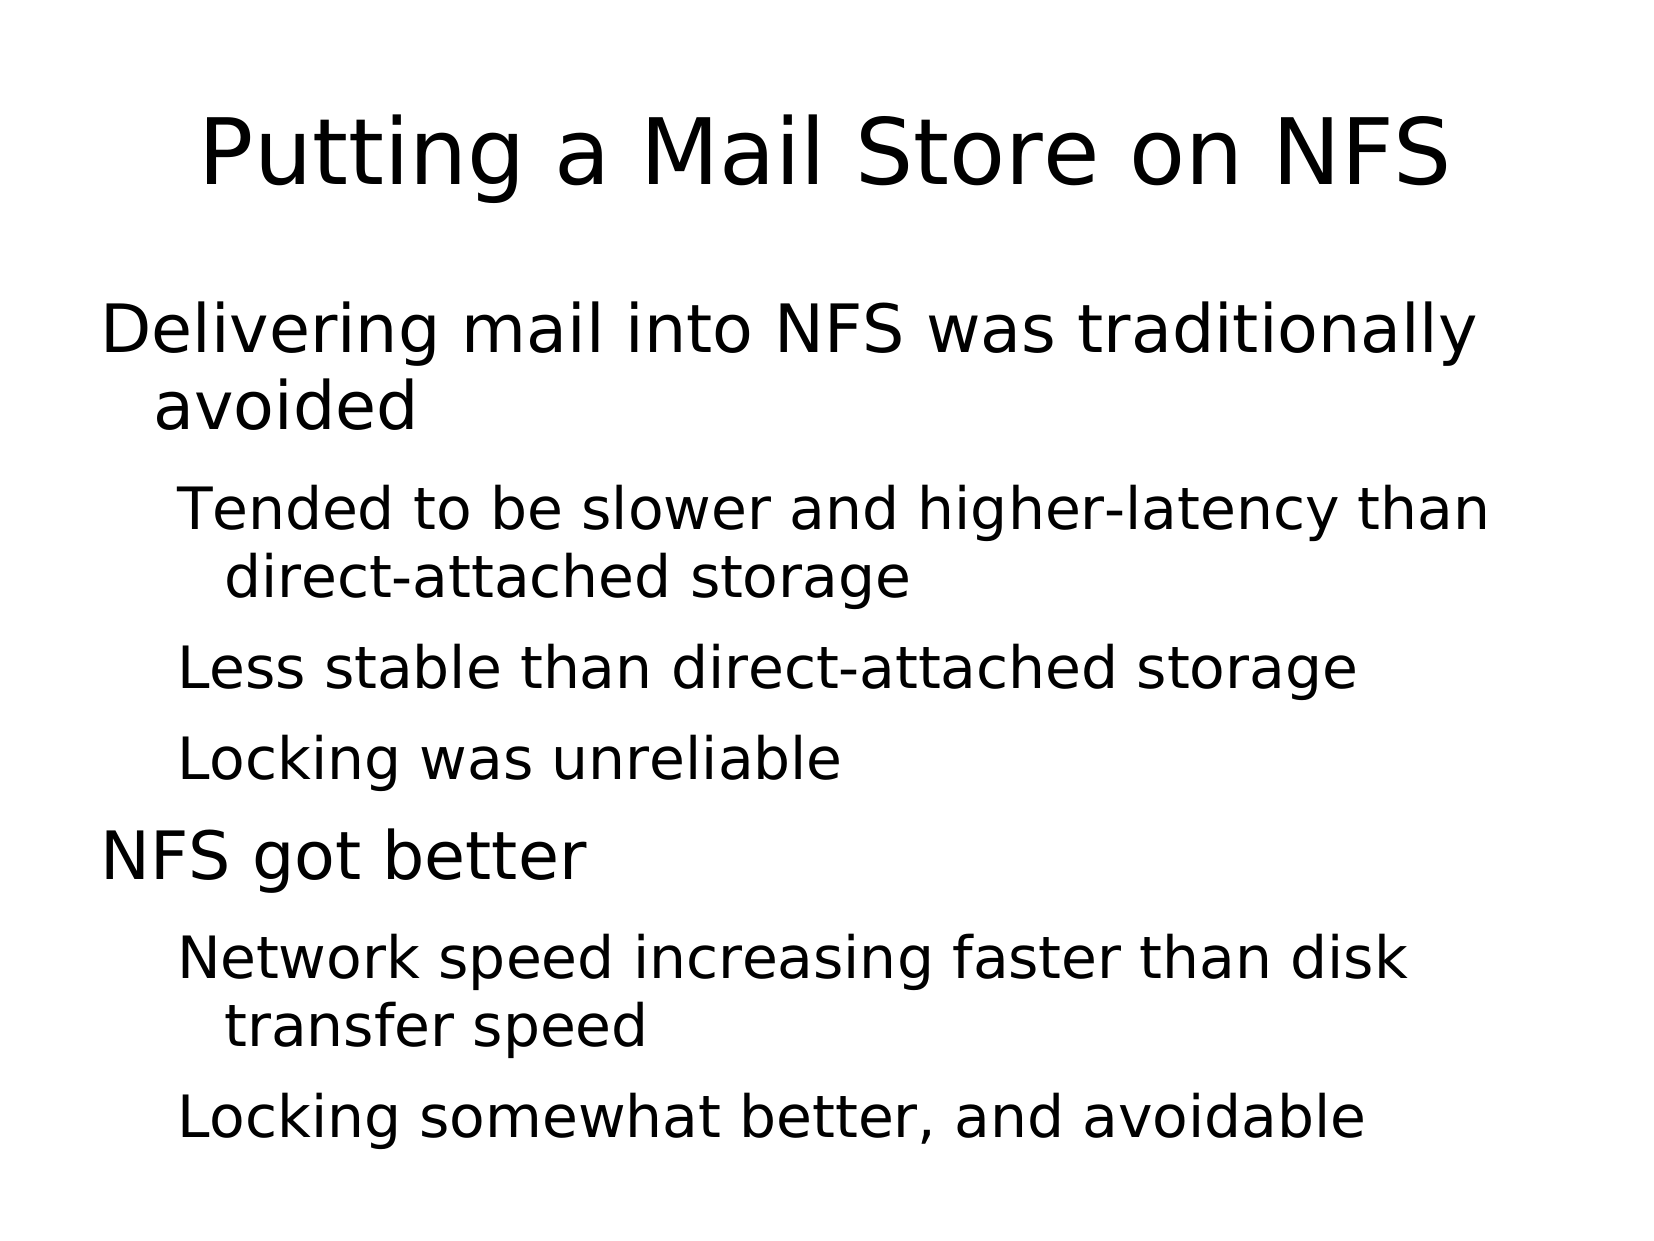

# Putting a Mail Store on NFS
Delivering mail into NFS was traditionally avoided
Tended to be slower and higher-latency than direct-attached storage
Less stable than direct-attached storage
Locking was unreliable
NFS got better
Network speed increasing faster than disk transfer speed
Locking somewhat better, and avoidable